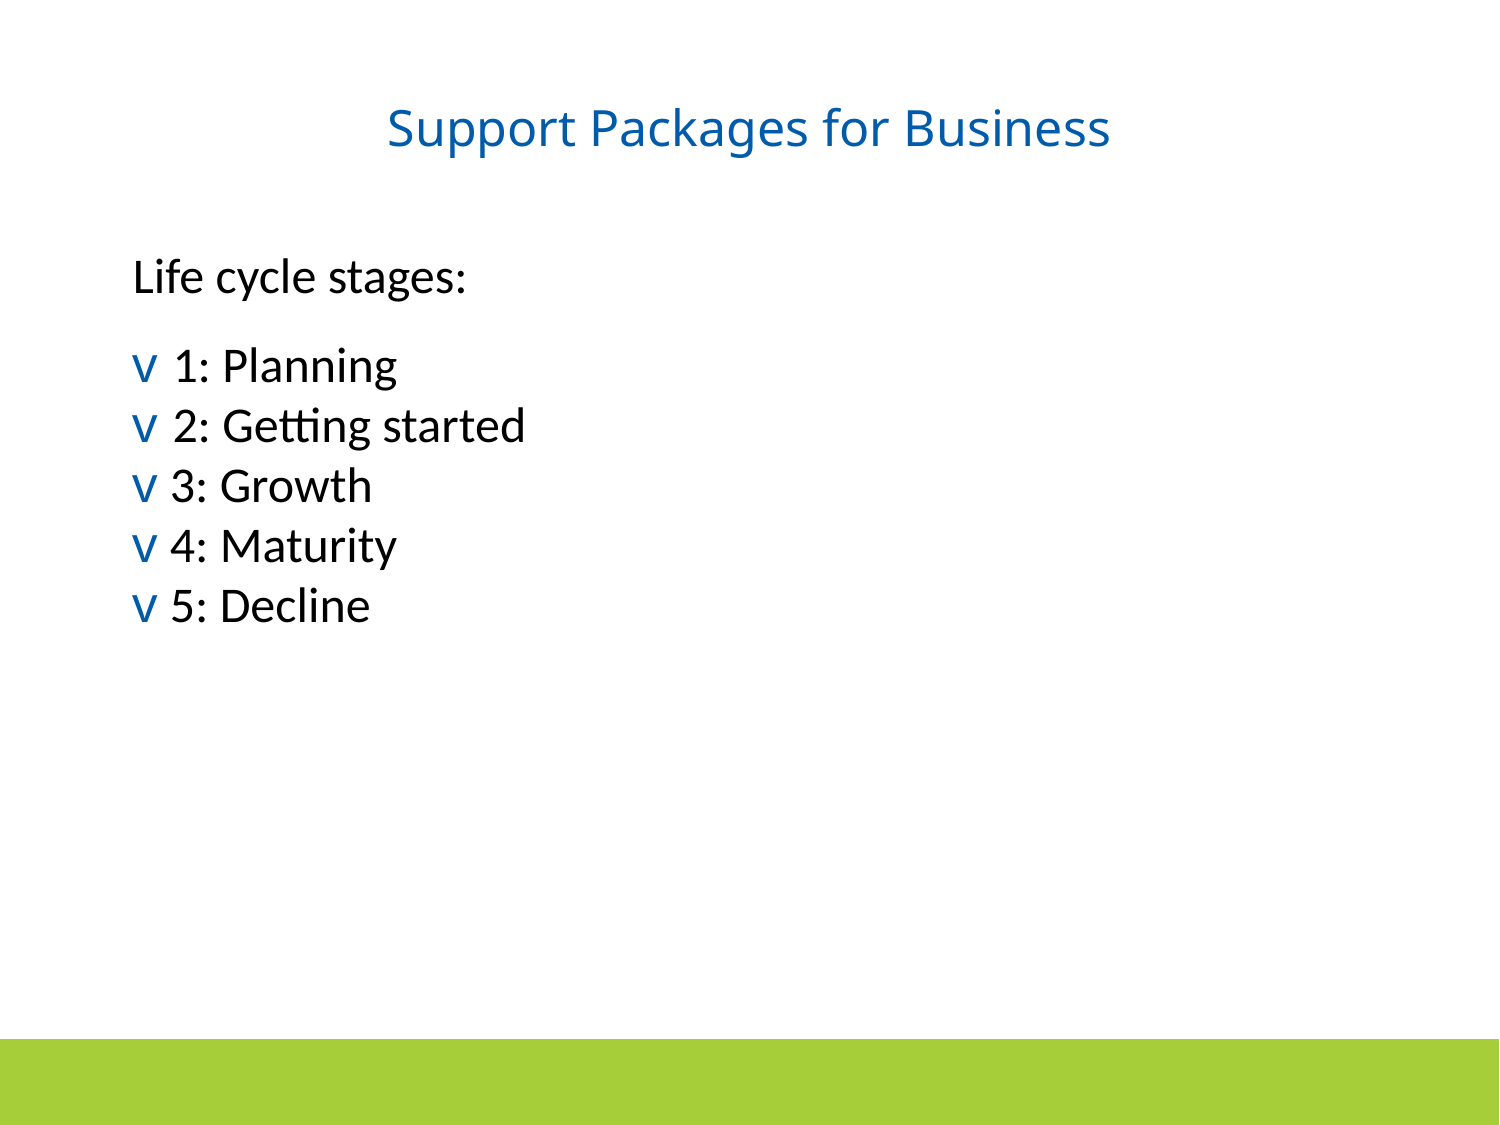

Support Packages for Business
Life cycle stages:
v 1: Planning
v 2: Getting started
v 3: Growth
v 4: Maturity
v 5: Decline